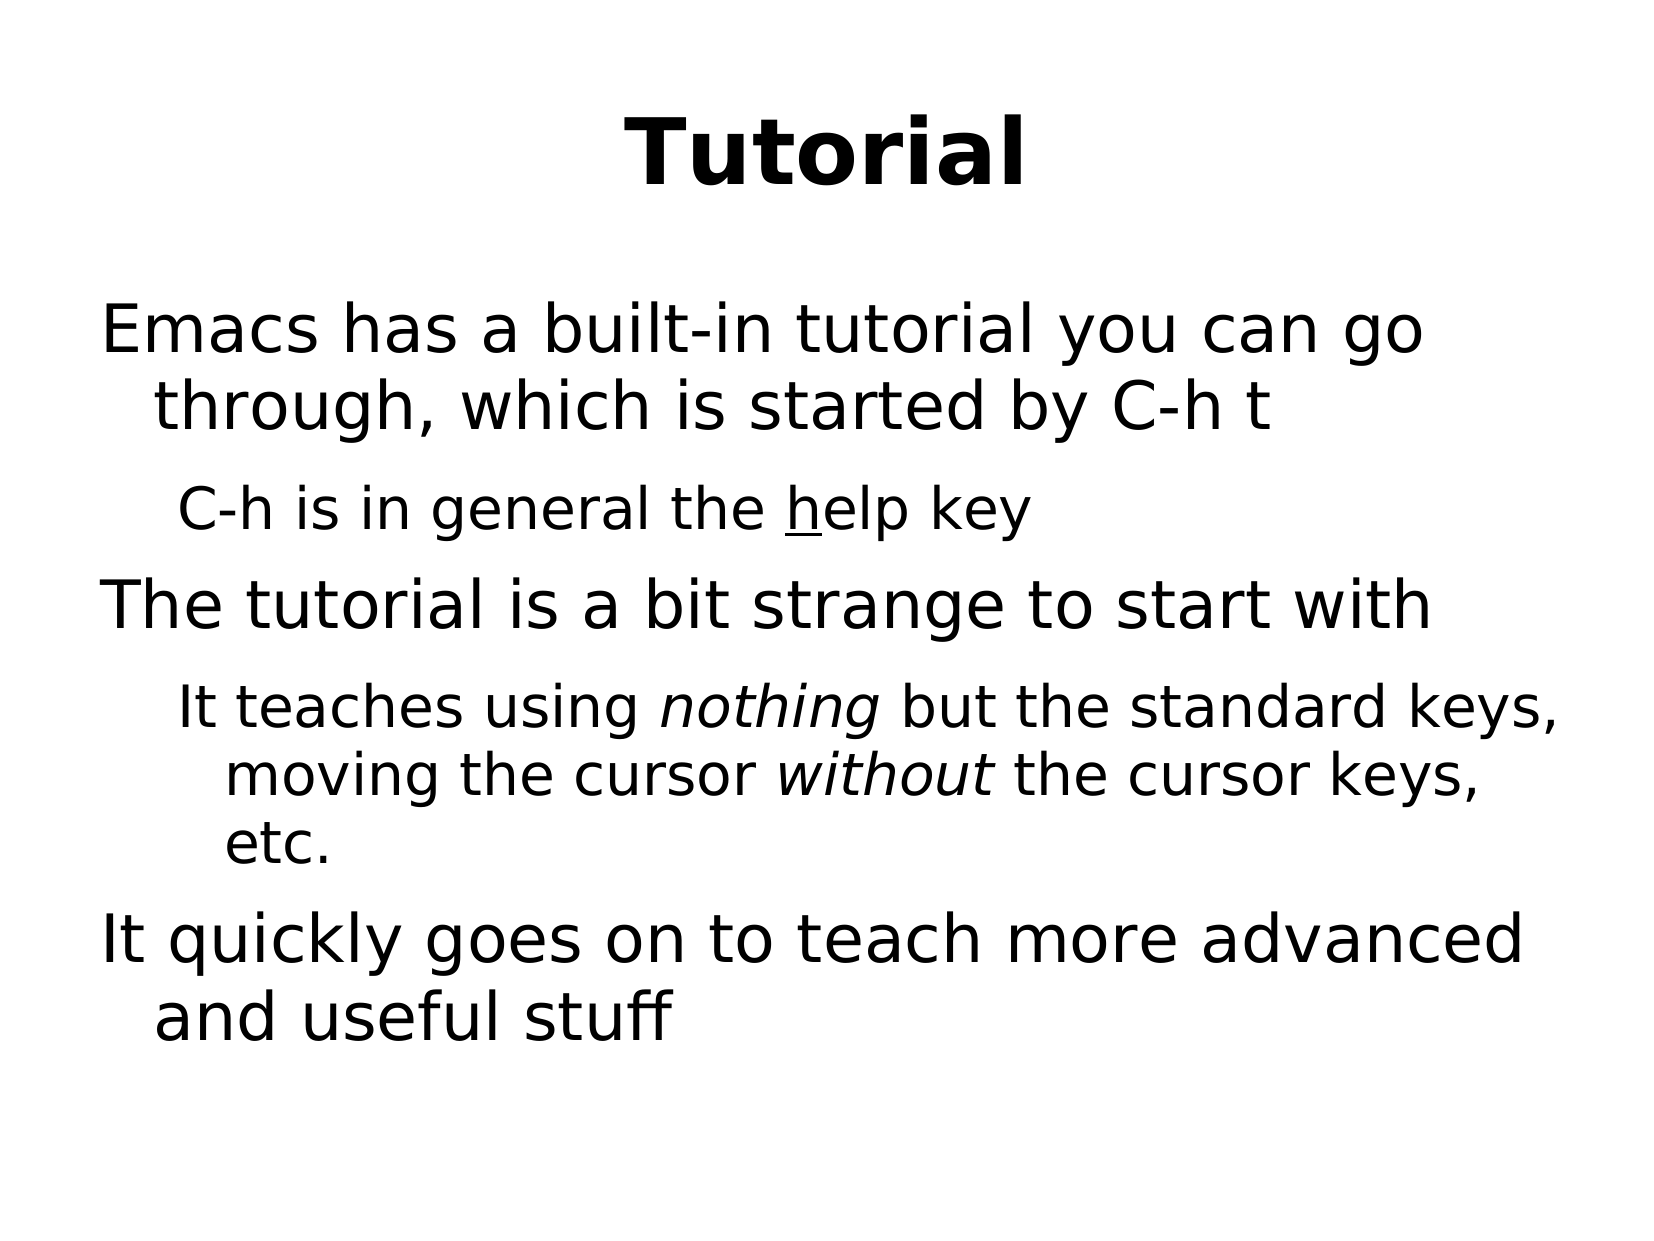

# Tutorial
Emacs has a built-in tutorial you can go through, which is started by C-h t
C-h is in general the help key
The tutorial is a bit strange to start with
It teaches using nothing but the standard keys, moving the cursor without the cursor keys, etc.
It quickly goes on to teach more advanced and useful stuff